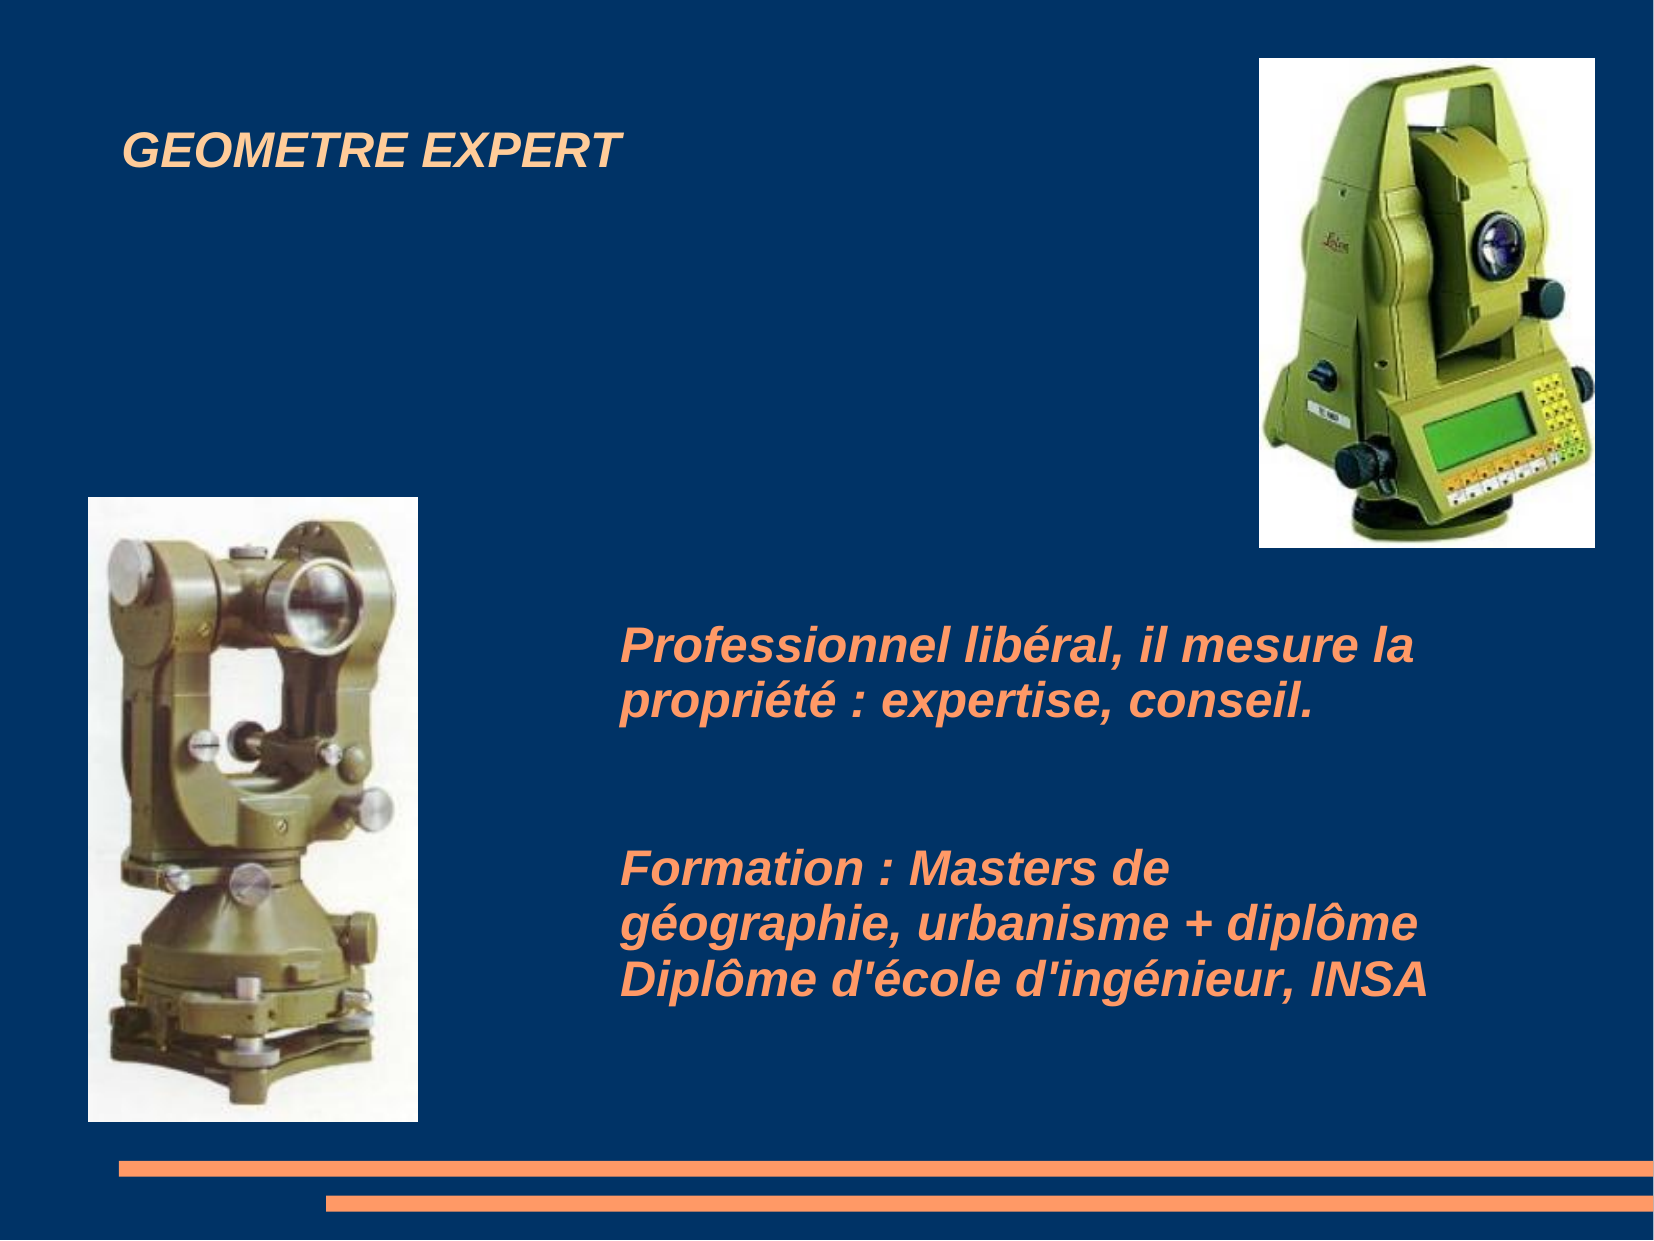

# GEOMETRE EXPERT
Professionnel libéral, il mesure la propriété : expertise, conseil.
Formation : Masters de géographie, urbanisme + diplôme
Diplôme d'école d'ingénieur, INSA